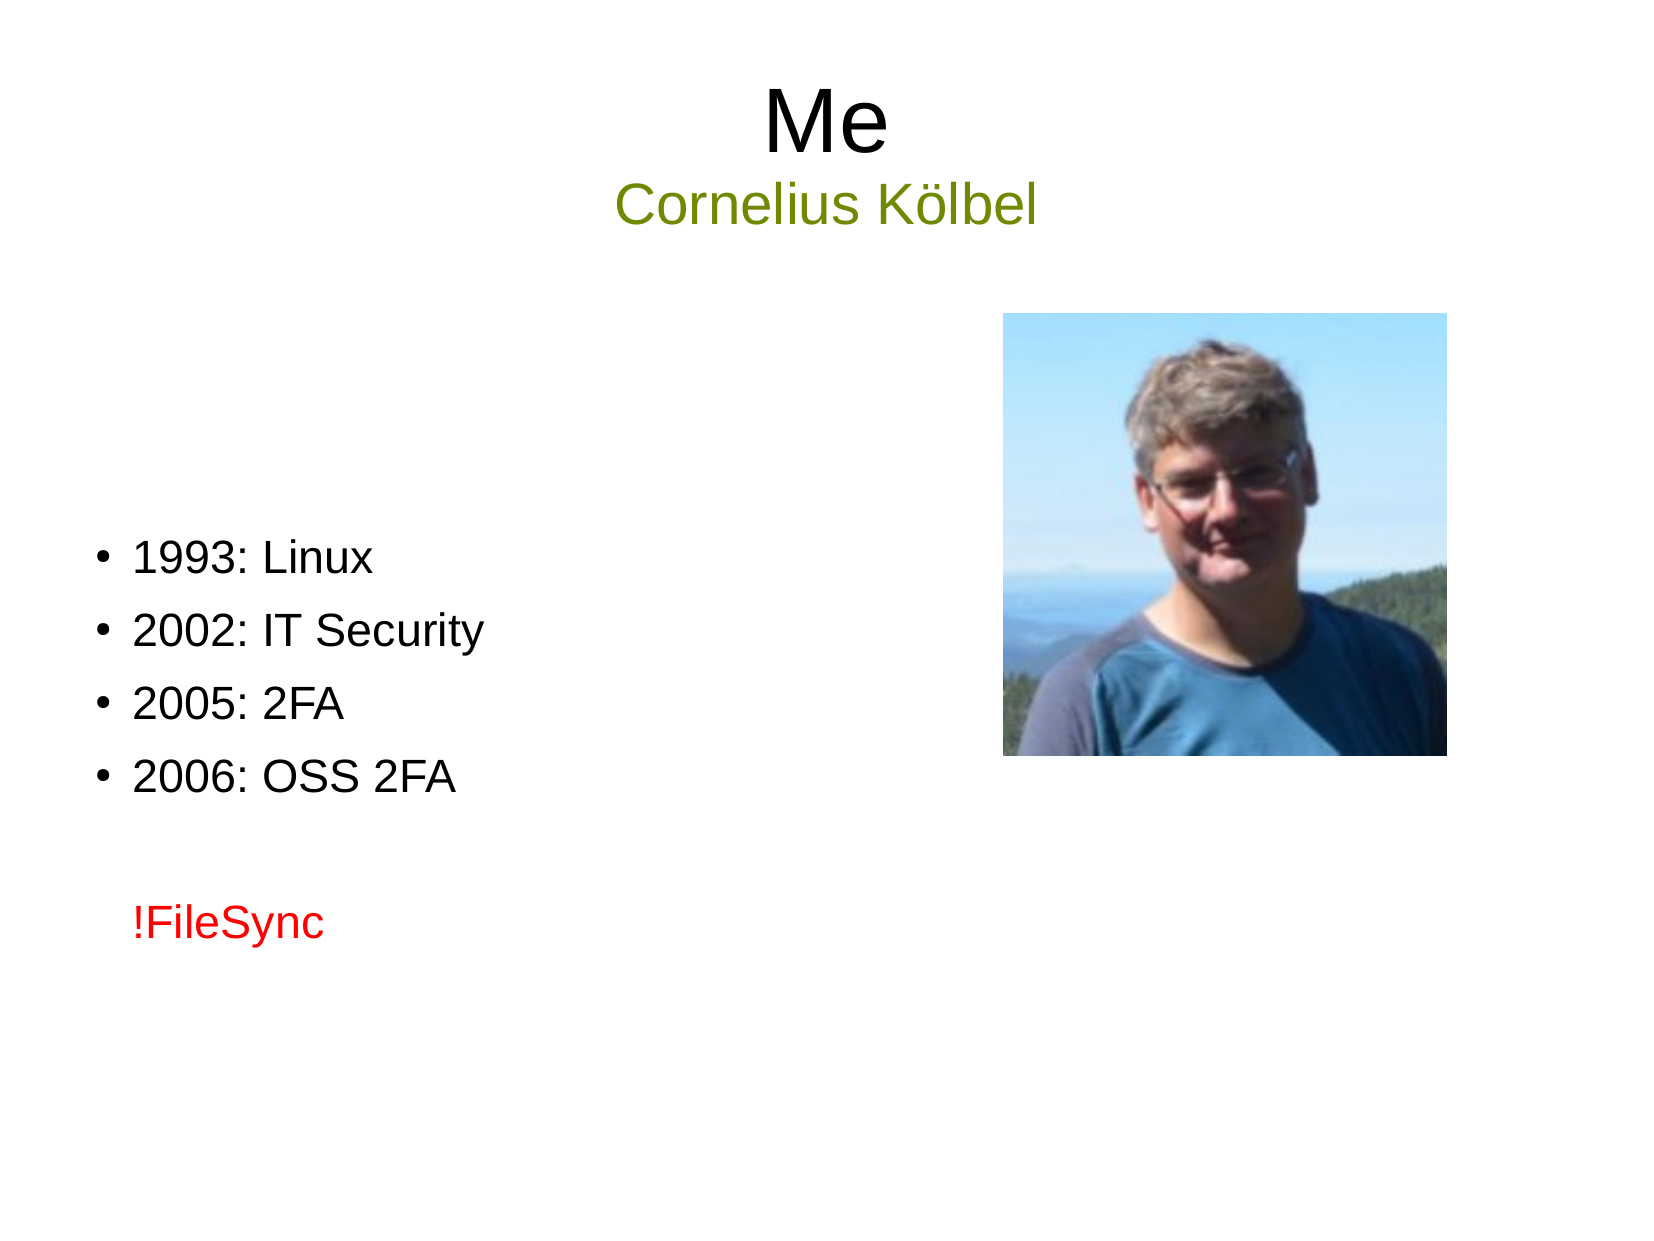

# Me Cornelius Kölbel
1993: Linux
2002: IT Security
2005: 2FA
2006: OSS 2FA
!FileSync